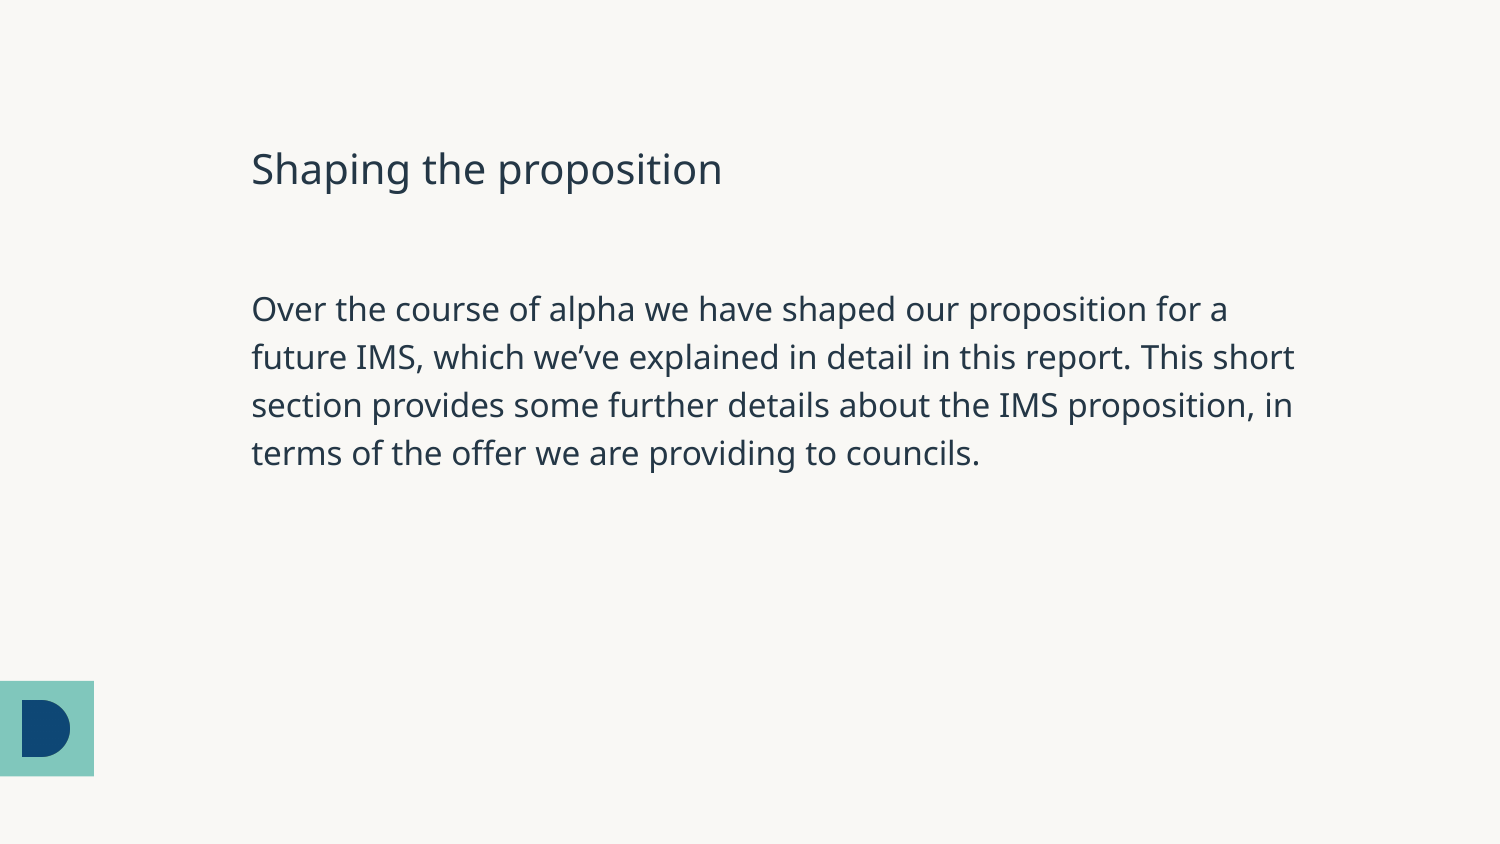

# Shaping the proposition
Over the course of alpha we have shaped our proposition for a future IMS, which we’ve explained in detail in this report. This short section provides some further details about the IMS proposition, in terms of the offer we are providing to councils.